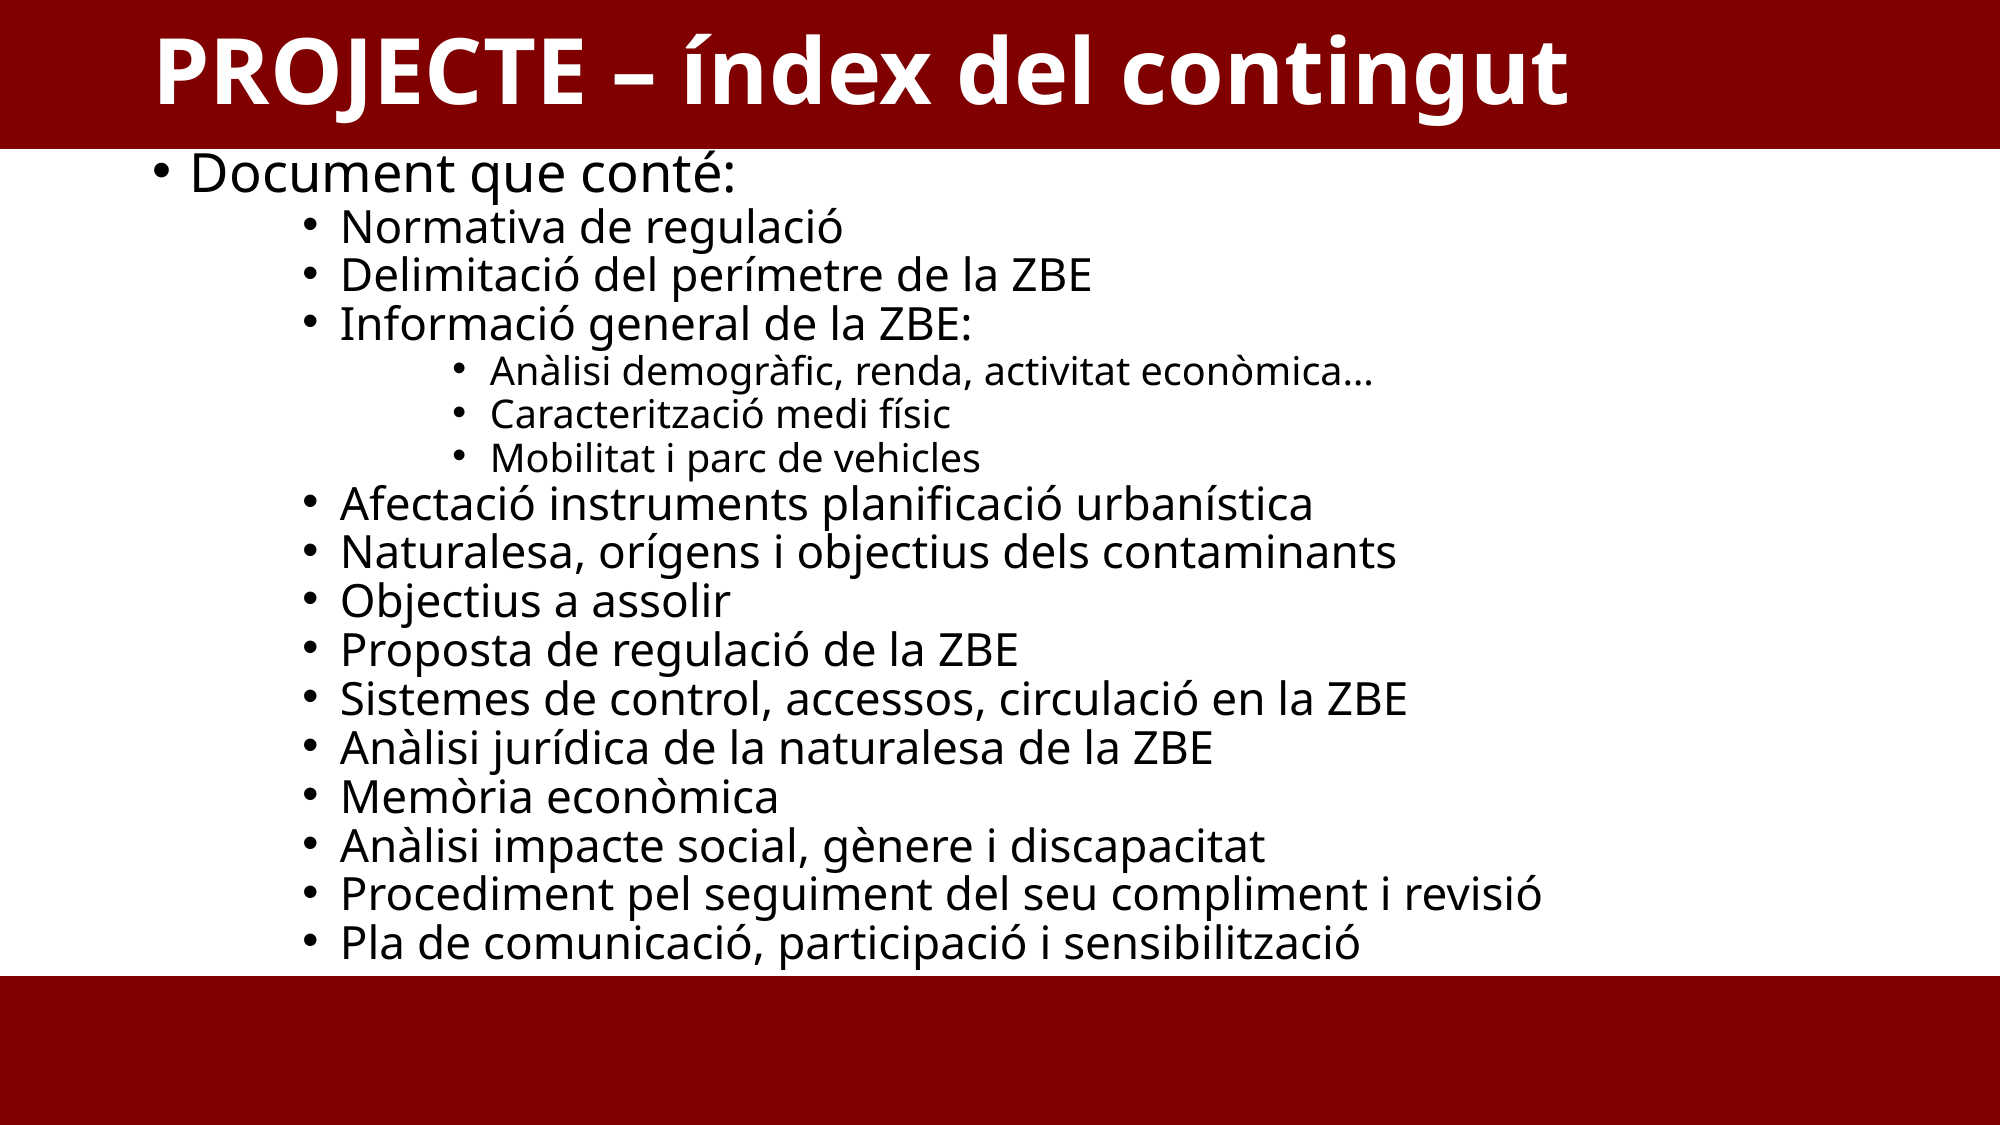

PROJECTE – índex del contingut
# Document que conté:
Normativa de regulació
Delimitació del perímetre de la ZBE
Informació general de la ZBE:
Anàlisi demogràfic, renda, activitat econòmica…
Caracterització medi físic
Mobilitat i parc de vehicles
Afectació instruments planificació urbanística
Naturalesa, orígens i objectius dels contaminants
Objectius a assolir
Proposta de regulació de la ZBE
Sistemes de control, accessos, circulació en la ZBE
Anàlisi jurídica de la naturalesa de la ZBE
Memòria econòmica
Anàlisi impacte social, gènere i discapacitat
Procediment pel seguiment del seu compliment i revisió
Pla de comunicació, participació i sensibilització